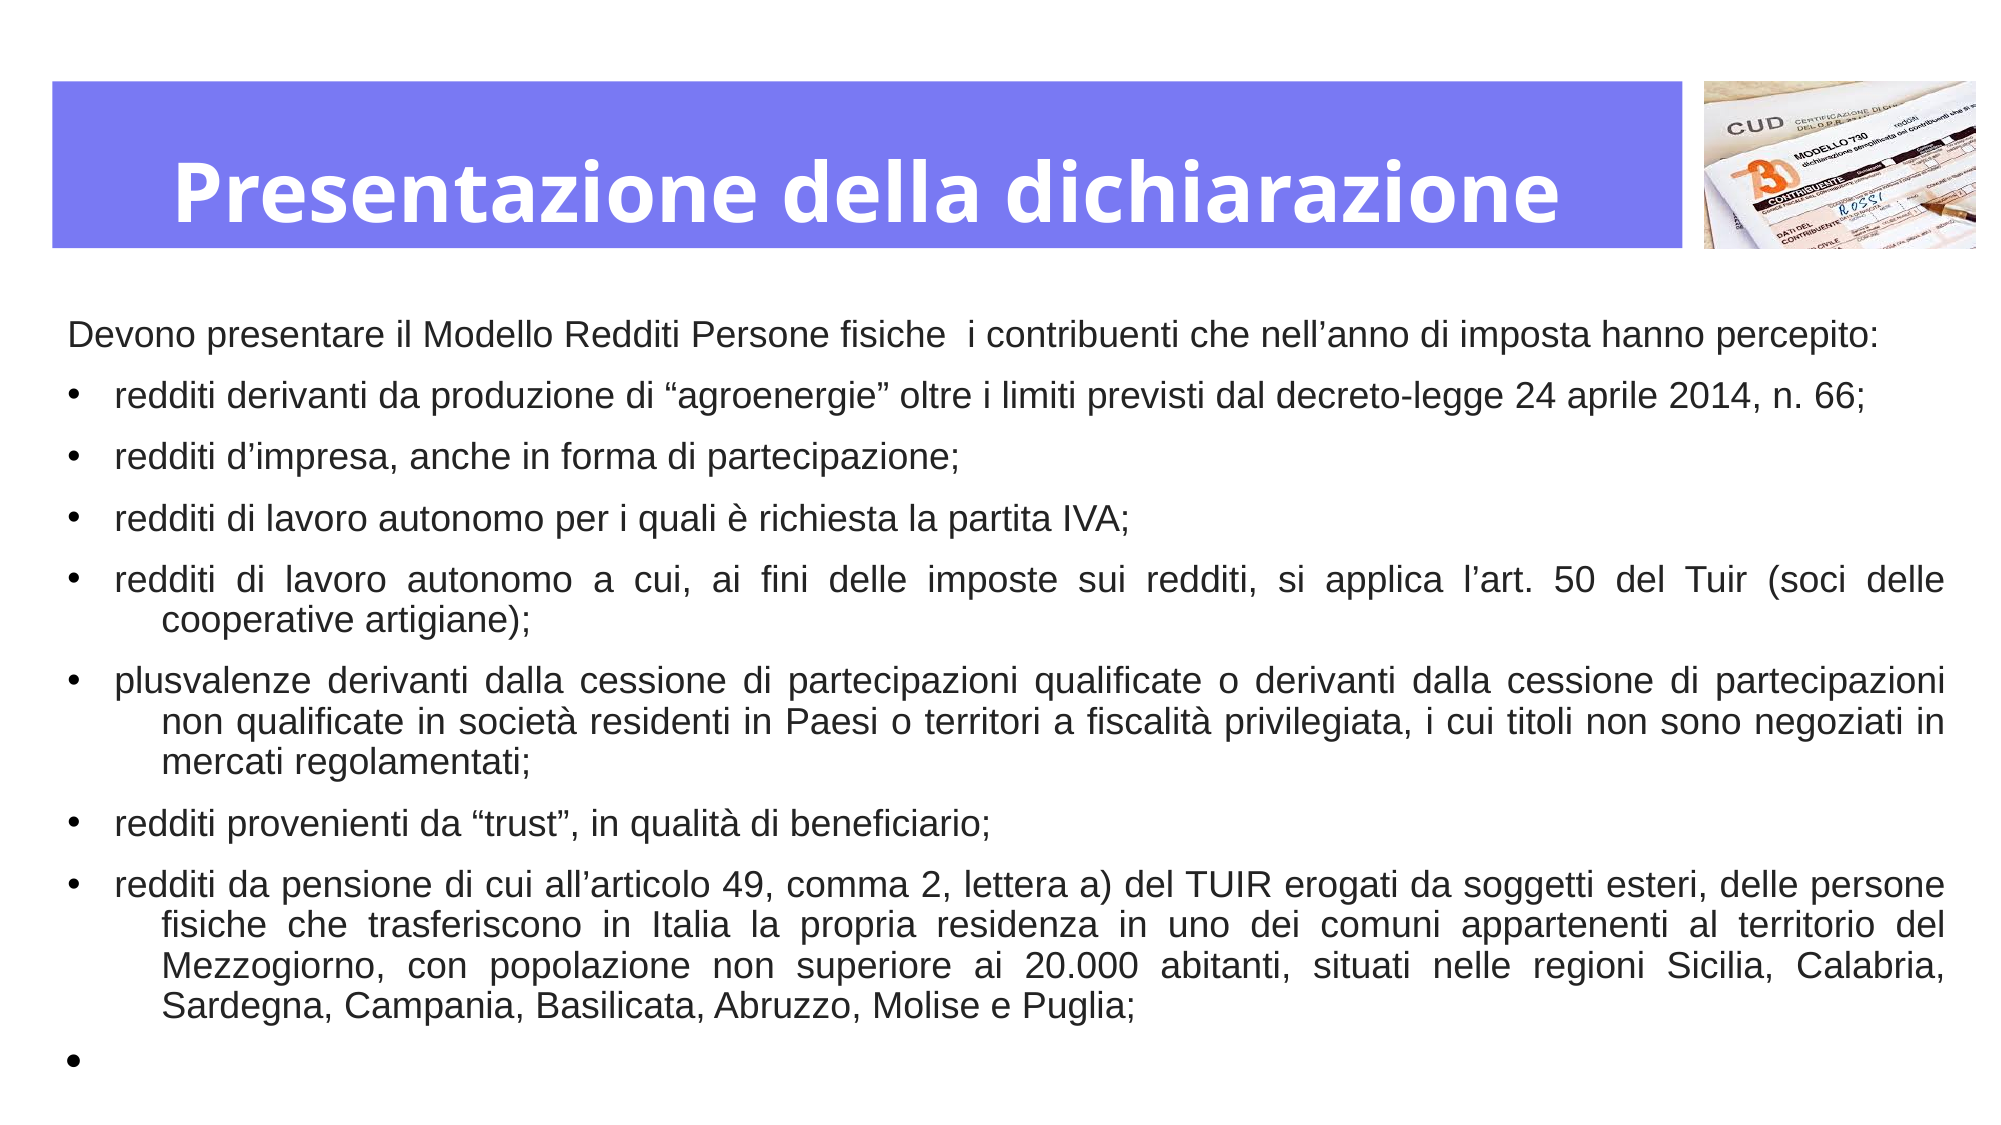

Presentazione della dichiarazione
# Devono presentare il Modello Redditi Persone fisiche i contribuenti che nell’anno di imposta hanno percepito:
redditi derivanti da produzione di “agroenergie” oltre i limiti previsti dal decreto-legge 24 aprile 2014, n. 66;
redditi d’impresa, anche in forma di partecipazione;
redditi di lavoro autonomo per i quali è richiesta la partita IVA;
redditi di lavoro autonomo a cui, ai fini delle imposte sui redditi, si applica l’art. 50 del Tuir (soci delle cooperative artigiane);
plusvalenze derivanti dalla cessione di partecipazioni qualificate o derivanti dalla cessione di partecipazioni non qualificate in società residenti in Paesi o territori a fiscalità privilegiata, i cui titoli non sono negoziati in mercati regolamentati;
redditi provenienti da “trust”, in qualità di beneficiario;
redditi da pensione di cui all’articolo 49, comma 2, lettera a) del TUIR erogati da soggetti esteri, delle persone fisiche che trasferiscono in Italia la propria residenza in uno dei comuni appartenenti al territorio del Mezzogiorno, con popolazione non superiore ai 20.000 abitanti, situati nelle regioni Sicilia, Calabria, Sardegna, Campania, Basilicata, Abruzzo, Molise e Puglia;